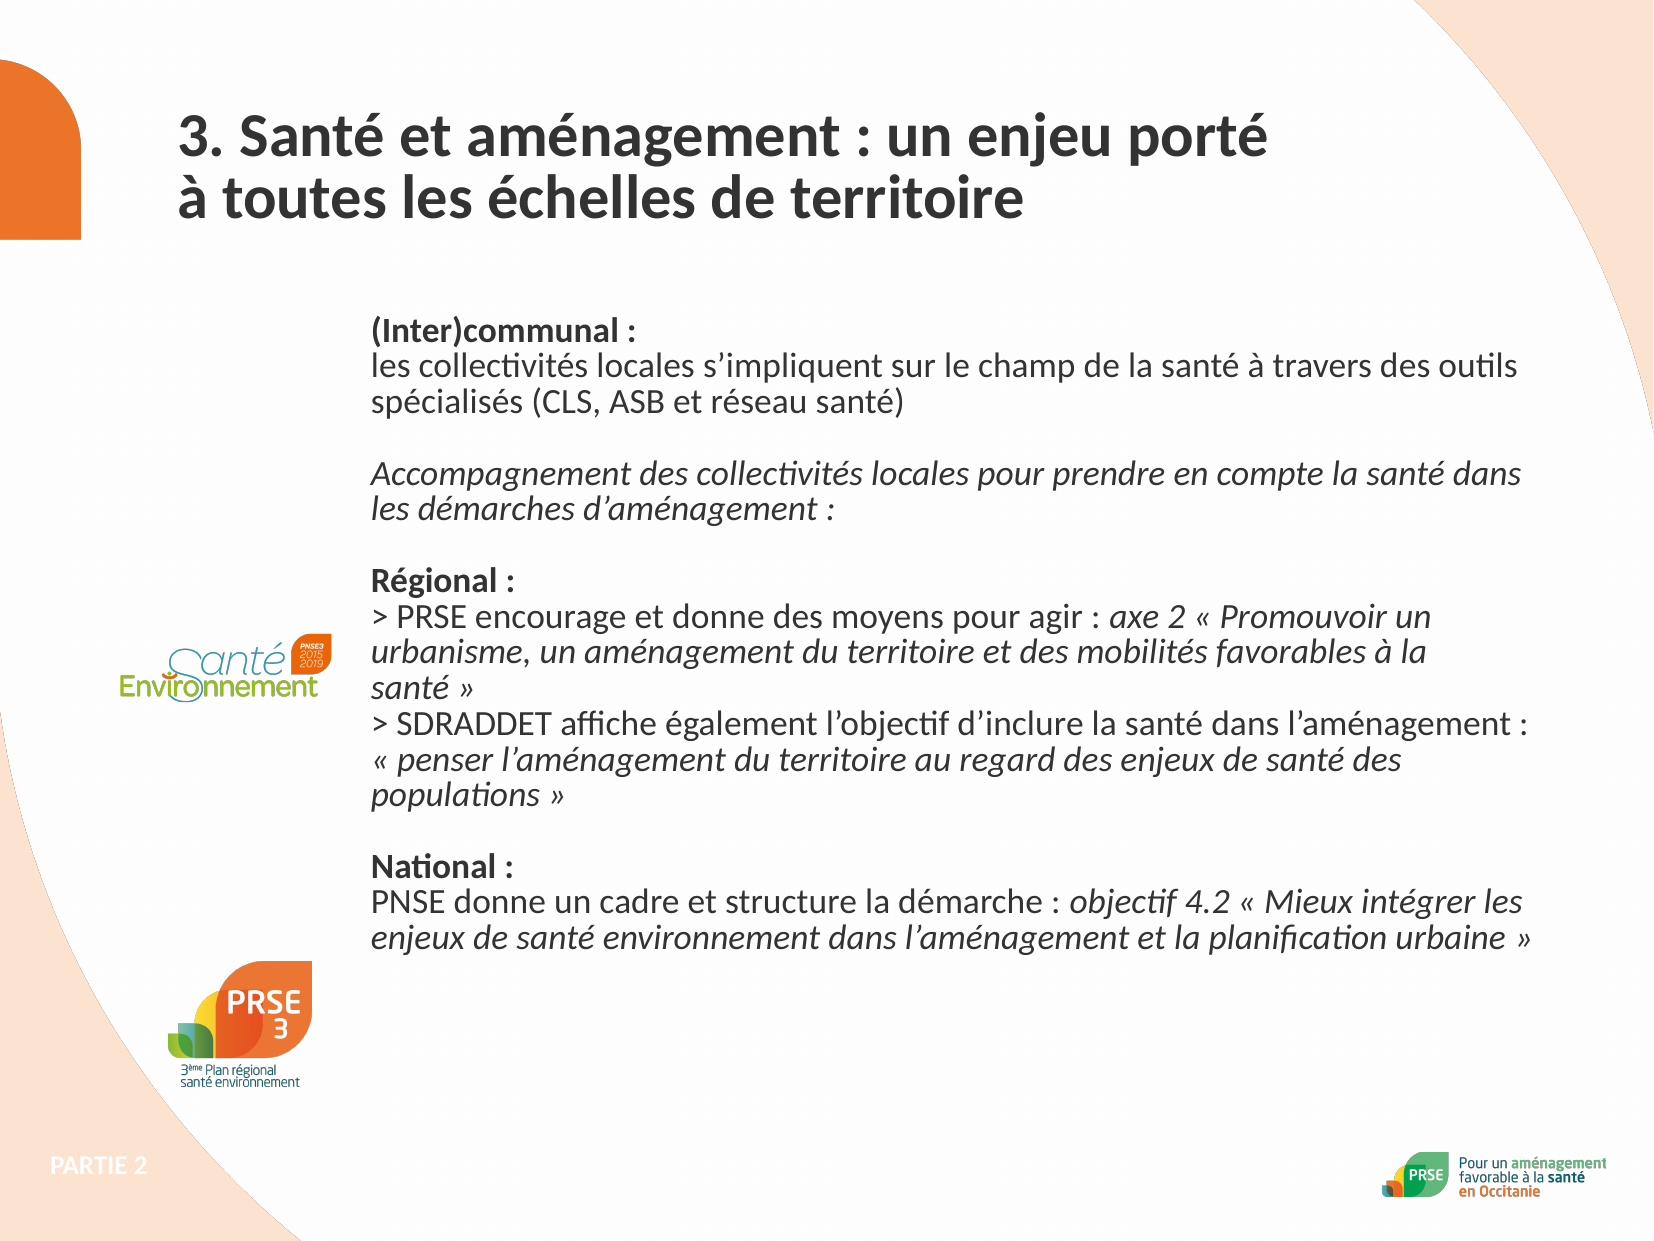

# 3. Santé et aménagement : un enjeu porté à toutes les échelles de territoire
(Inter)communal :
les collectivités locales s’impliquent sur le champ de la santé à travers des outils spécialisés (CLS, ASB et réseau santé)
Accompagnement des collectivités locales pour prendre en compte la santé dans les démarches d’aménagement :
Régional :
> PRSE encourage et donne des moyens pour agir : axe 2 « Promouvoir un
urbanisme, un aménagement du territoire et des mobilités favorables à la santé »
> SDRADDET affiche également l’objectif d’inclure la santé dans l’aménagement : « penser l’aménagement du territoire au regard des enjeux de santé des populations »
National :
PNSE donne un cadre et structure la démarche : objectif 4.2 « Mieux intégrer les enjeux de santé environnement dans l’aménagement et la planification urbaine »
PARTIE 2